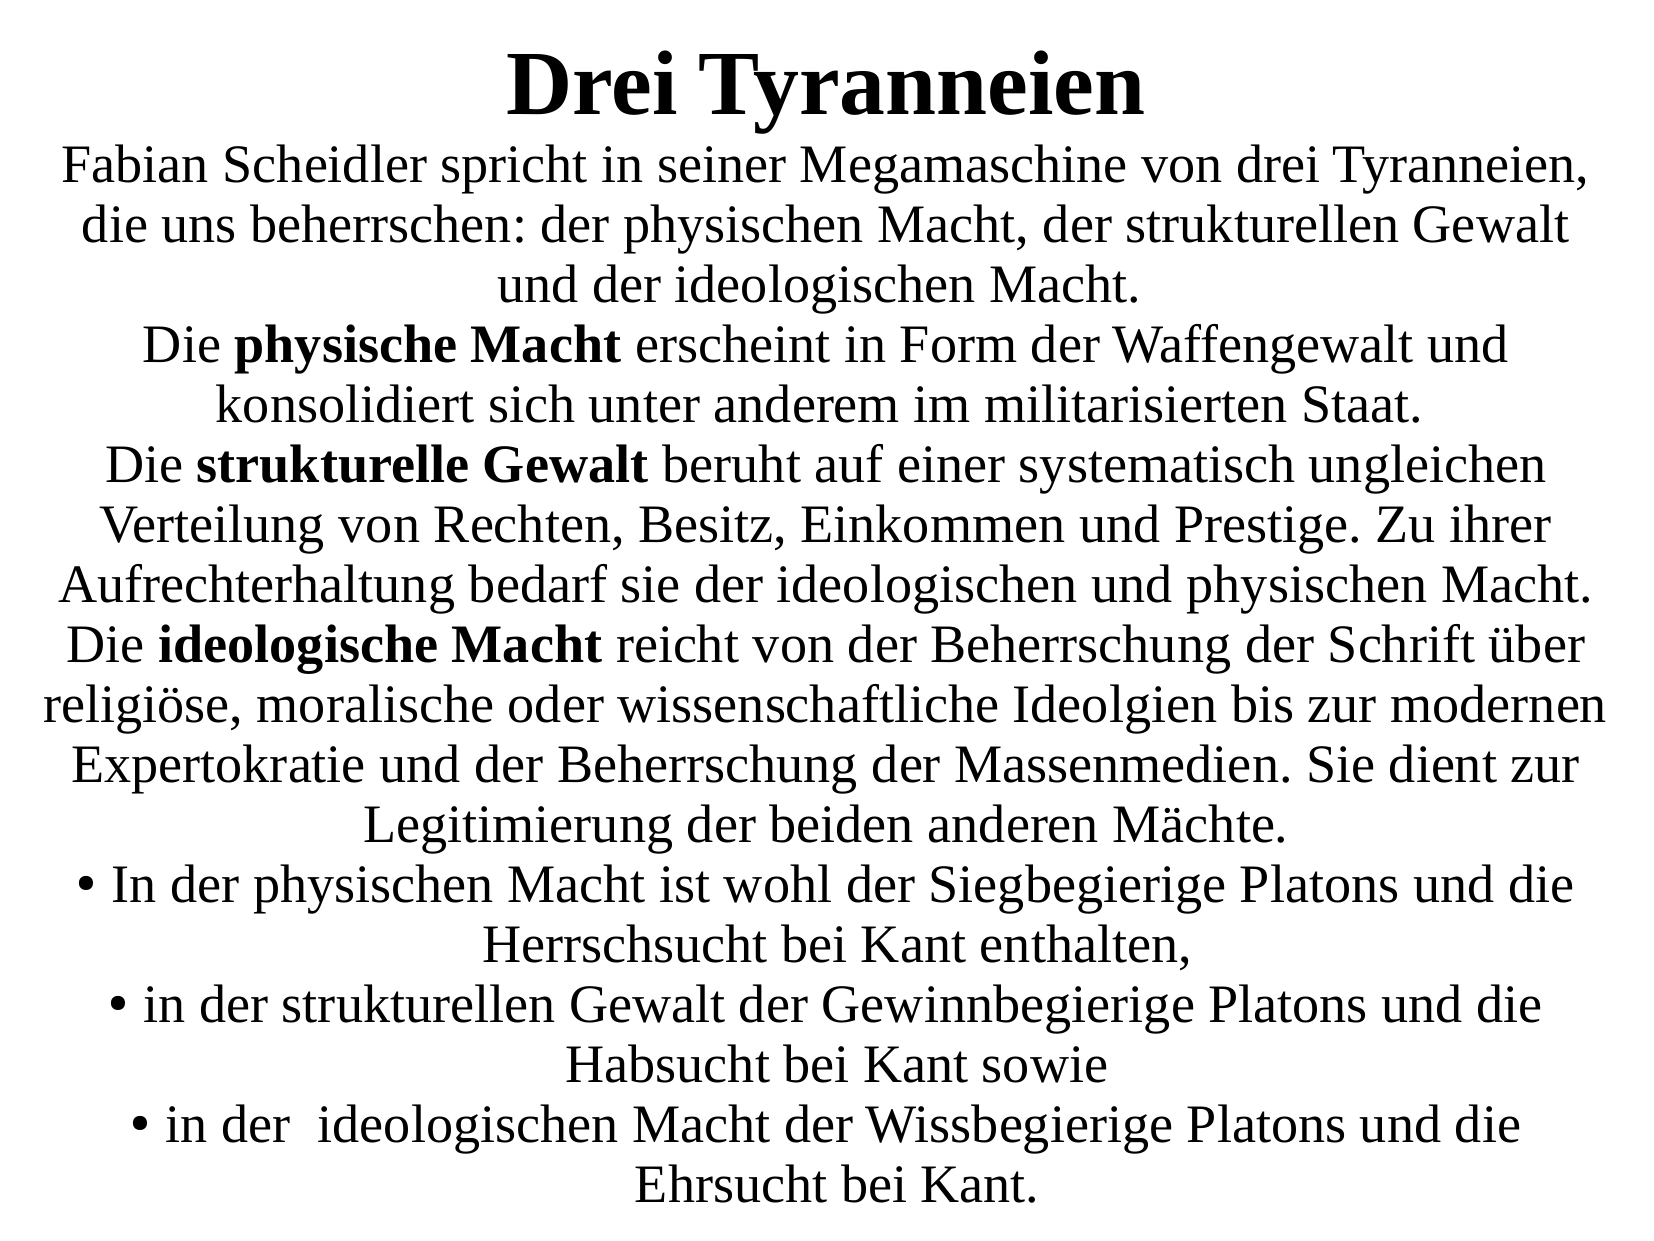

Drei Tyranneien
Fabian Scheidler spricht in seiner Megamaschine von drei Tyranneien, die uns beherrschen: der physischen Macht, der strukturellen Gewalt und der ideologischen Macht.
Die physische Macht erscheint in Form der Waffengewalt und konsolidiert sich unter anderem im militarisierten Staat.
Die strukturelle Gewalt beruht auf einer systematisch ungleichen Verteilung von Rechten, Besitz, Einkommen und Prestige. Zu ihrer Aufrechterhaltung bedarf sie der ideologischen und physischen Macht.
Die ideologische Macht reicht von der Beherrschung der Schrift über religiöse, moralische oder wissenschaftliche Ideolgien bis zur modernen Expertokratie und der Beherrschung der Massenmedien. Sie dient zur Legitimierung der beiden anderen Mächte.
In der physischen Macht ist wohl der Siegbegierige Platons und die Herrschsucht bei Kant enthalten,
in der strukturellen Gewalt der Gewinnbegierige Platons und die Habsucht bei Kant sowie
in der ideologischen Macht der Wissbegierige Platons und die Ehrsucht bei Kant.